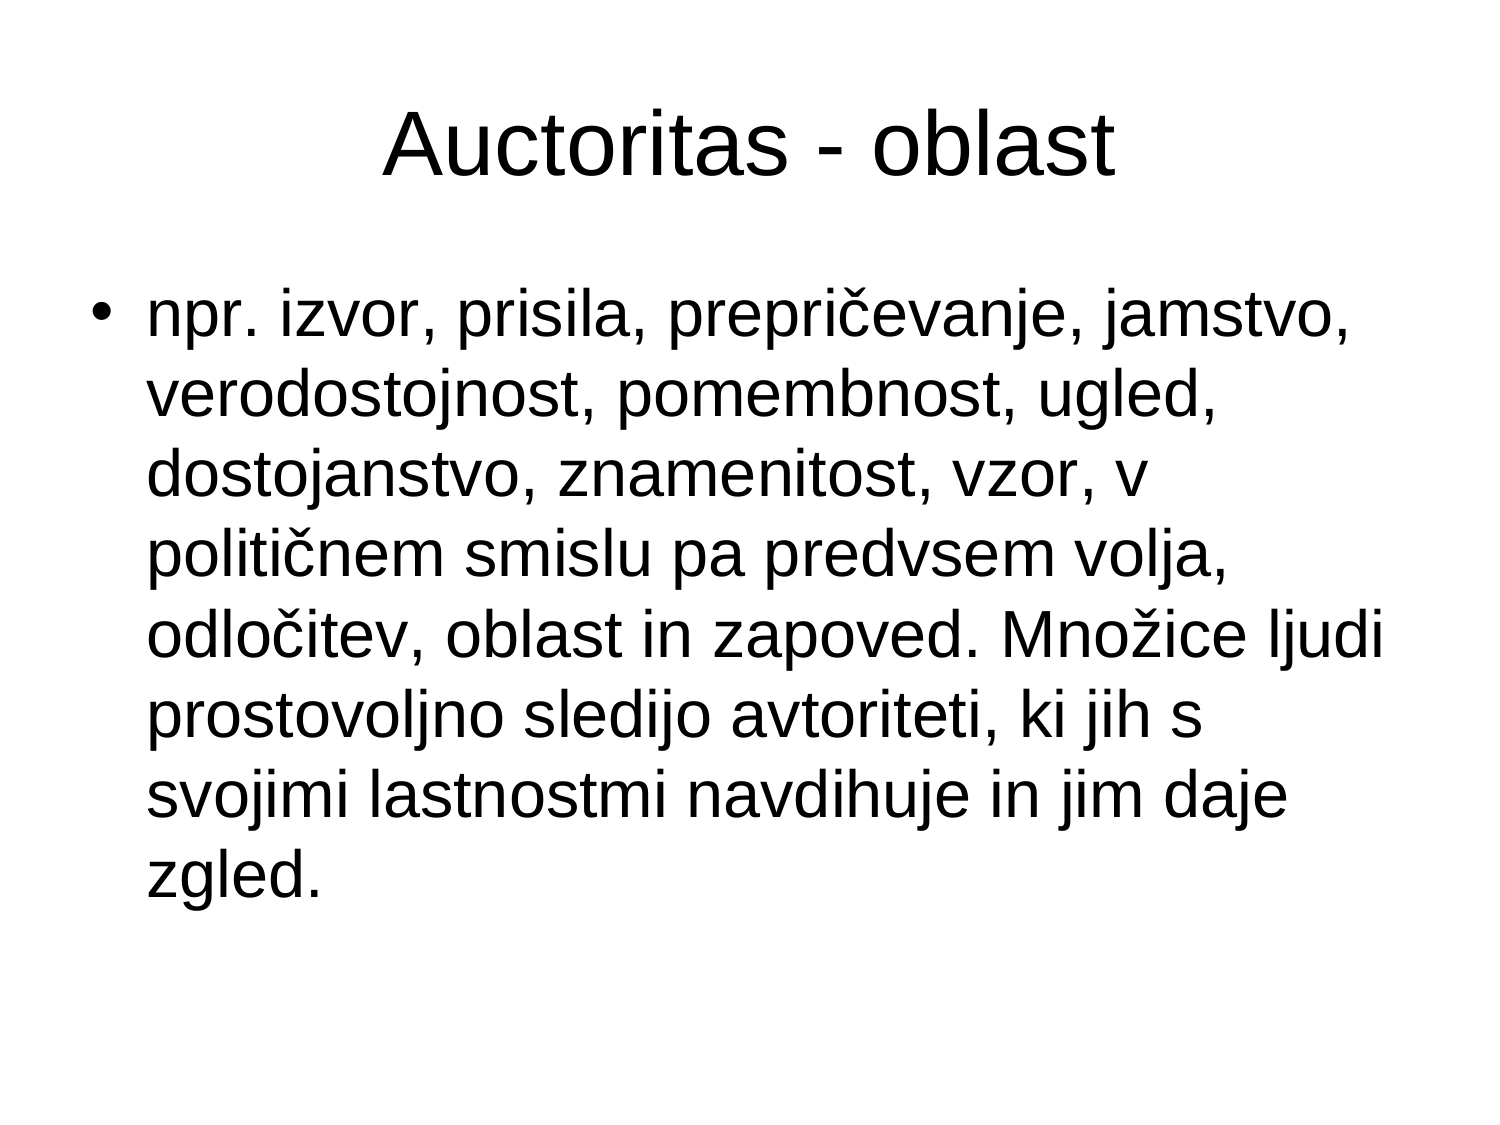

# Auctoritas - oblast
npr. izvor, prisila, prepričevanje, jamstvo, verodostojnost, pomembnost, ugled, dostojanstvo, znamenitost, vzor, v političnem smislu pa predvsem volja, odločitev, oblast in zapoved. Množice ljudi prostovoljno sledijo avtoriteti, ki jih s svojimi lastnostmi navdihuje in jim daje zgled.